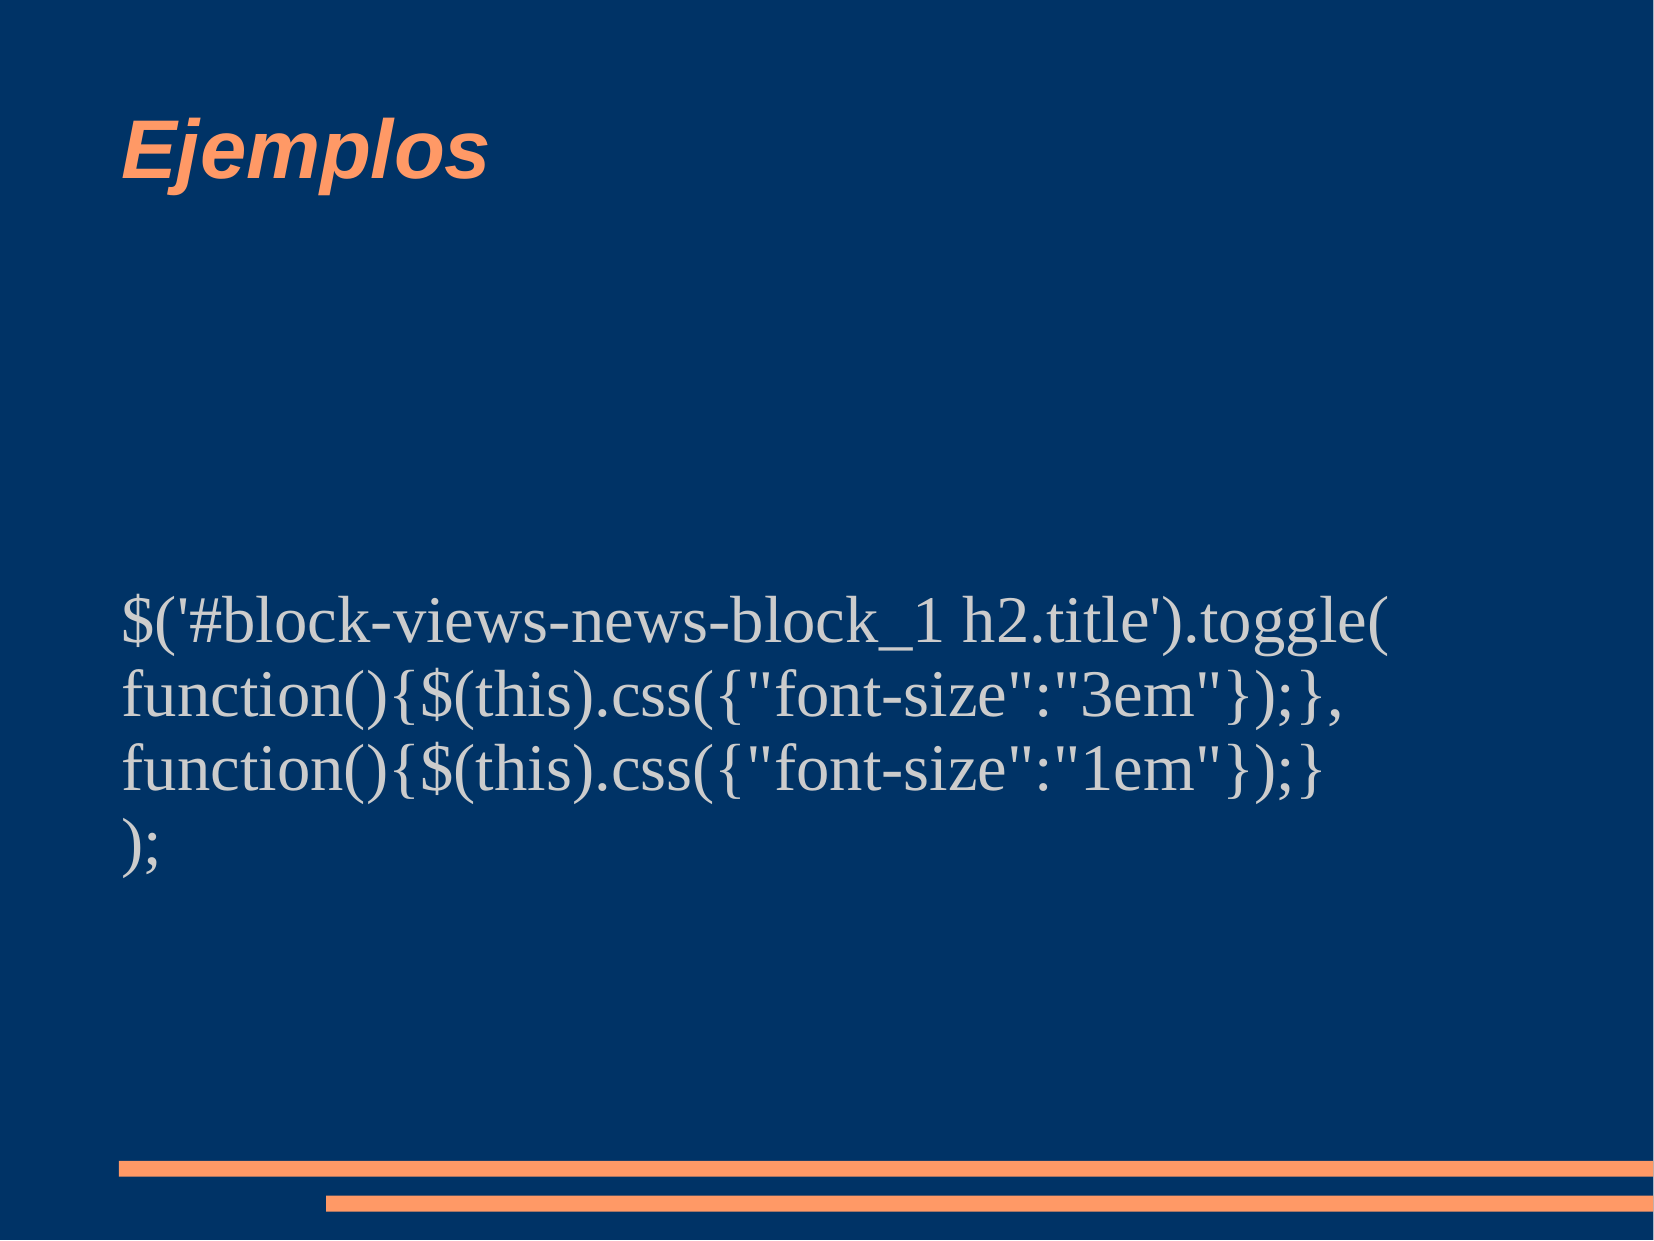

# Ejemplos
$('#block-views-news-block_1 h2.title').toggle(
function(){$(this).css({"font-size":"3em"});},
function(){$(this).css({"font-size":"1em"});}
);